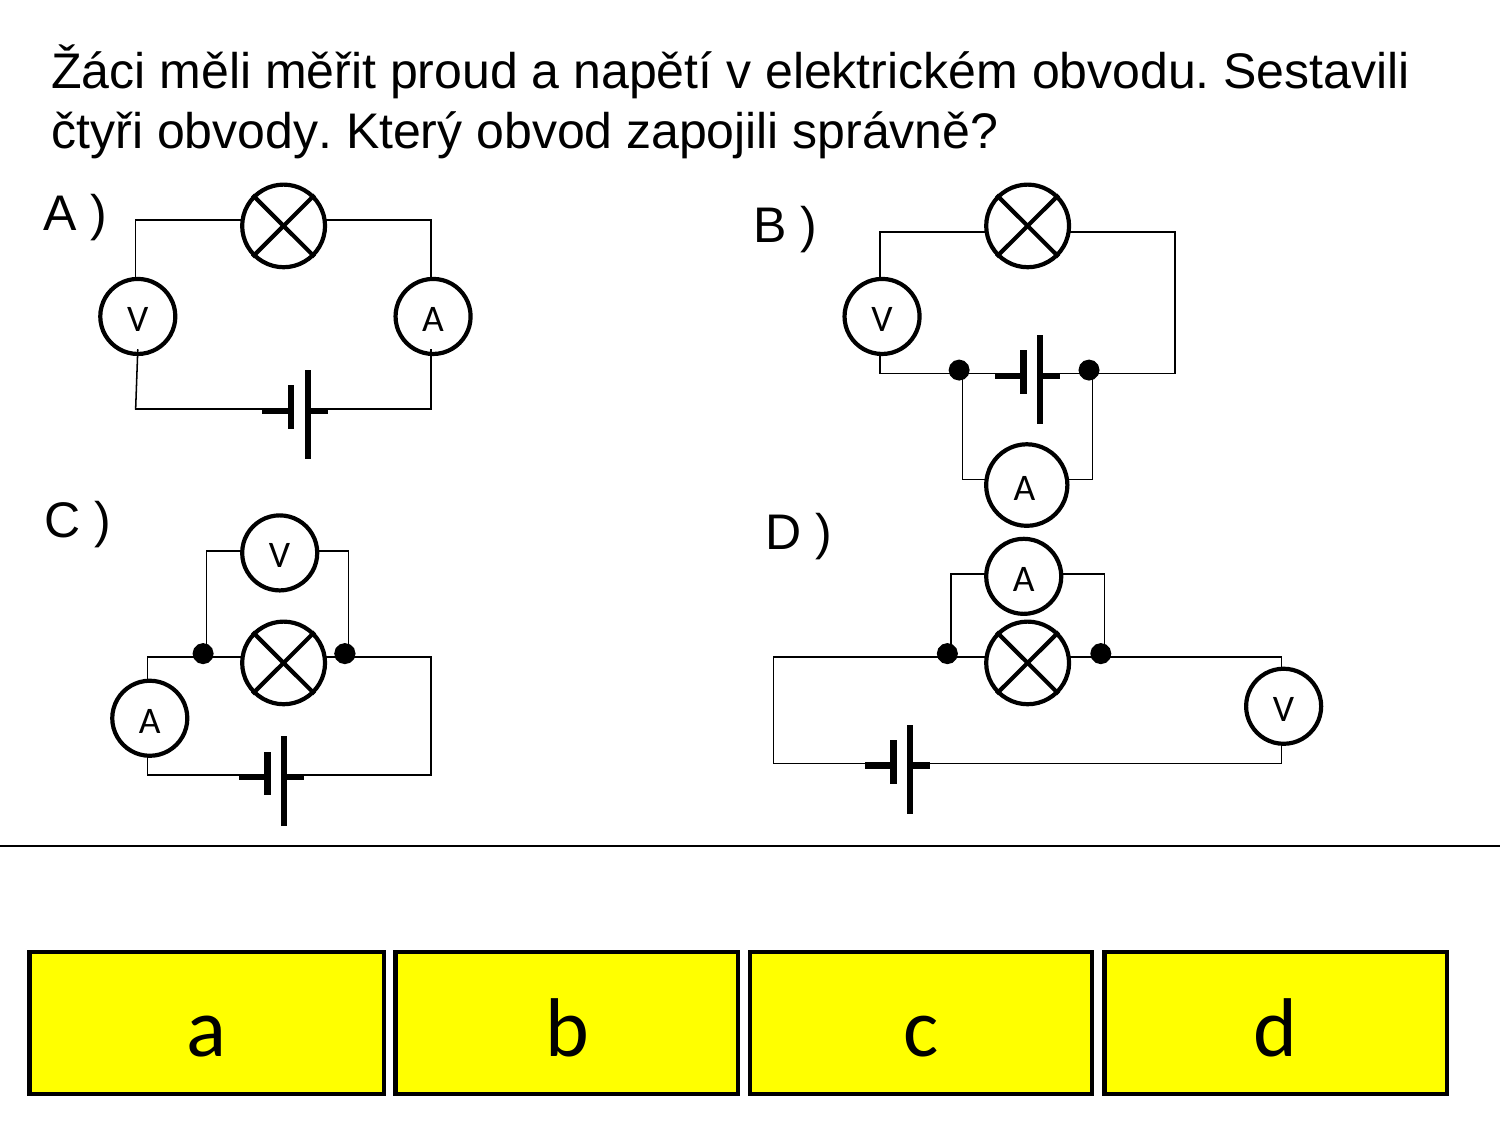

Žáci měli měřit proud a napětí v elektrickém obvodu. Sestavili
čtyři obvody. Který obvod zapojili správně?
A )
B )
V
A
V
A
C )
D )
V
A
V
A
a
b
c
d